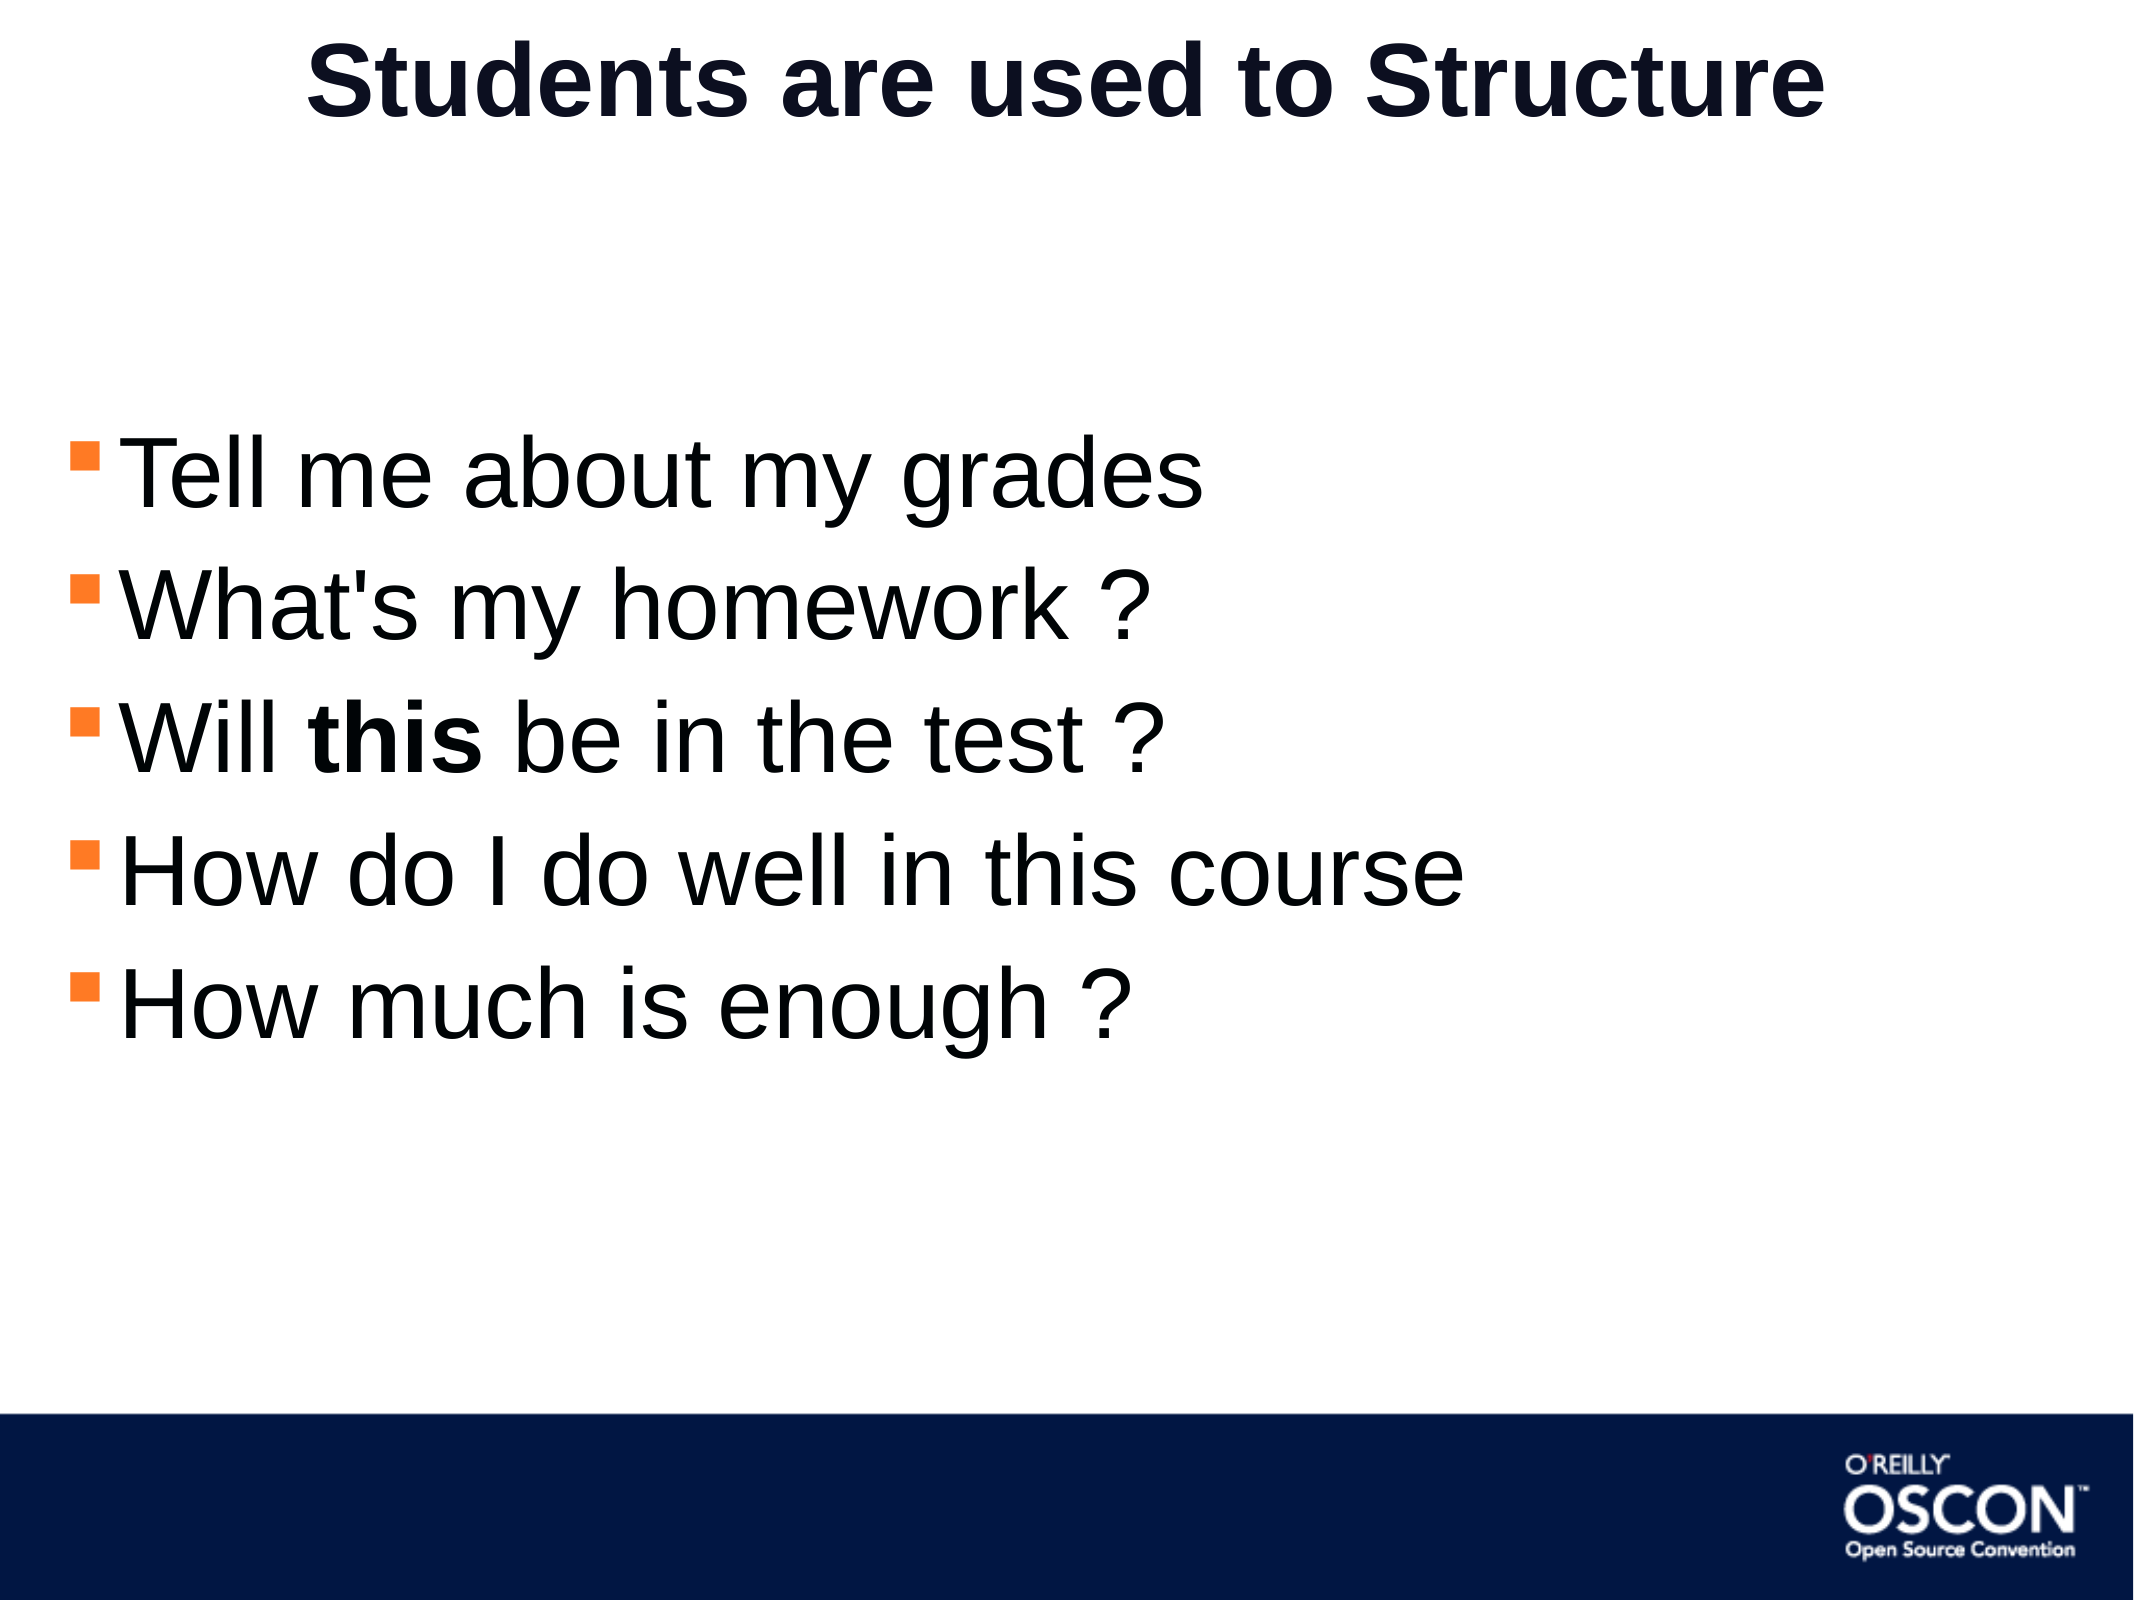

# Students are used to Structure
Tell me about my grades
What's my homework ?
Will this be in the test ?
How do I do well in this course
How much is enough ?